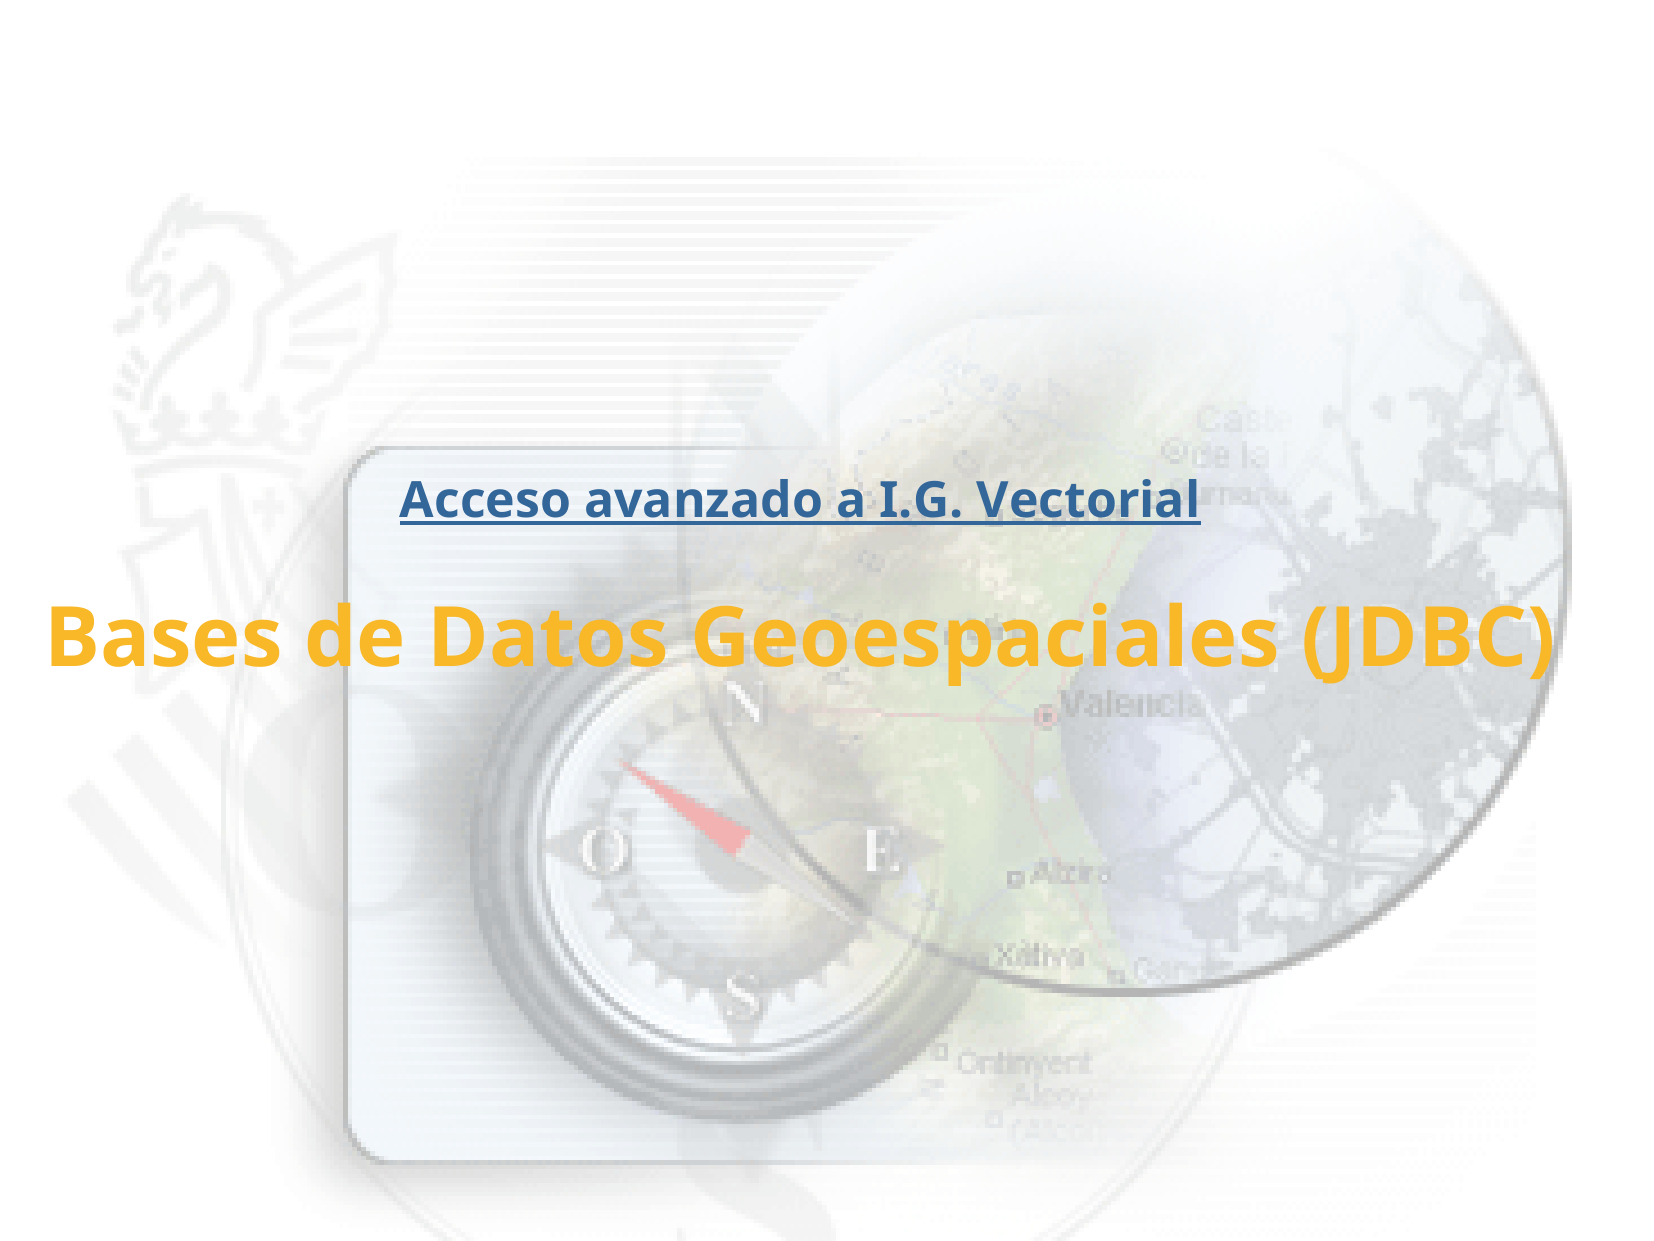

Acceso avanzado a I.G. Vectorial
Bases de Datos Geoespaciales (JDBC)